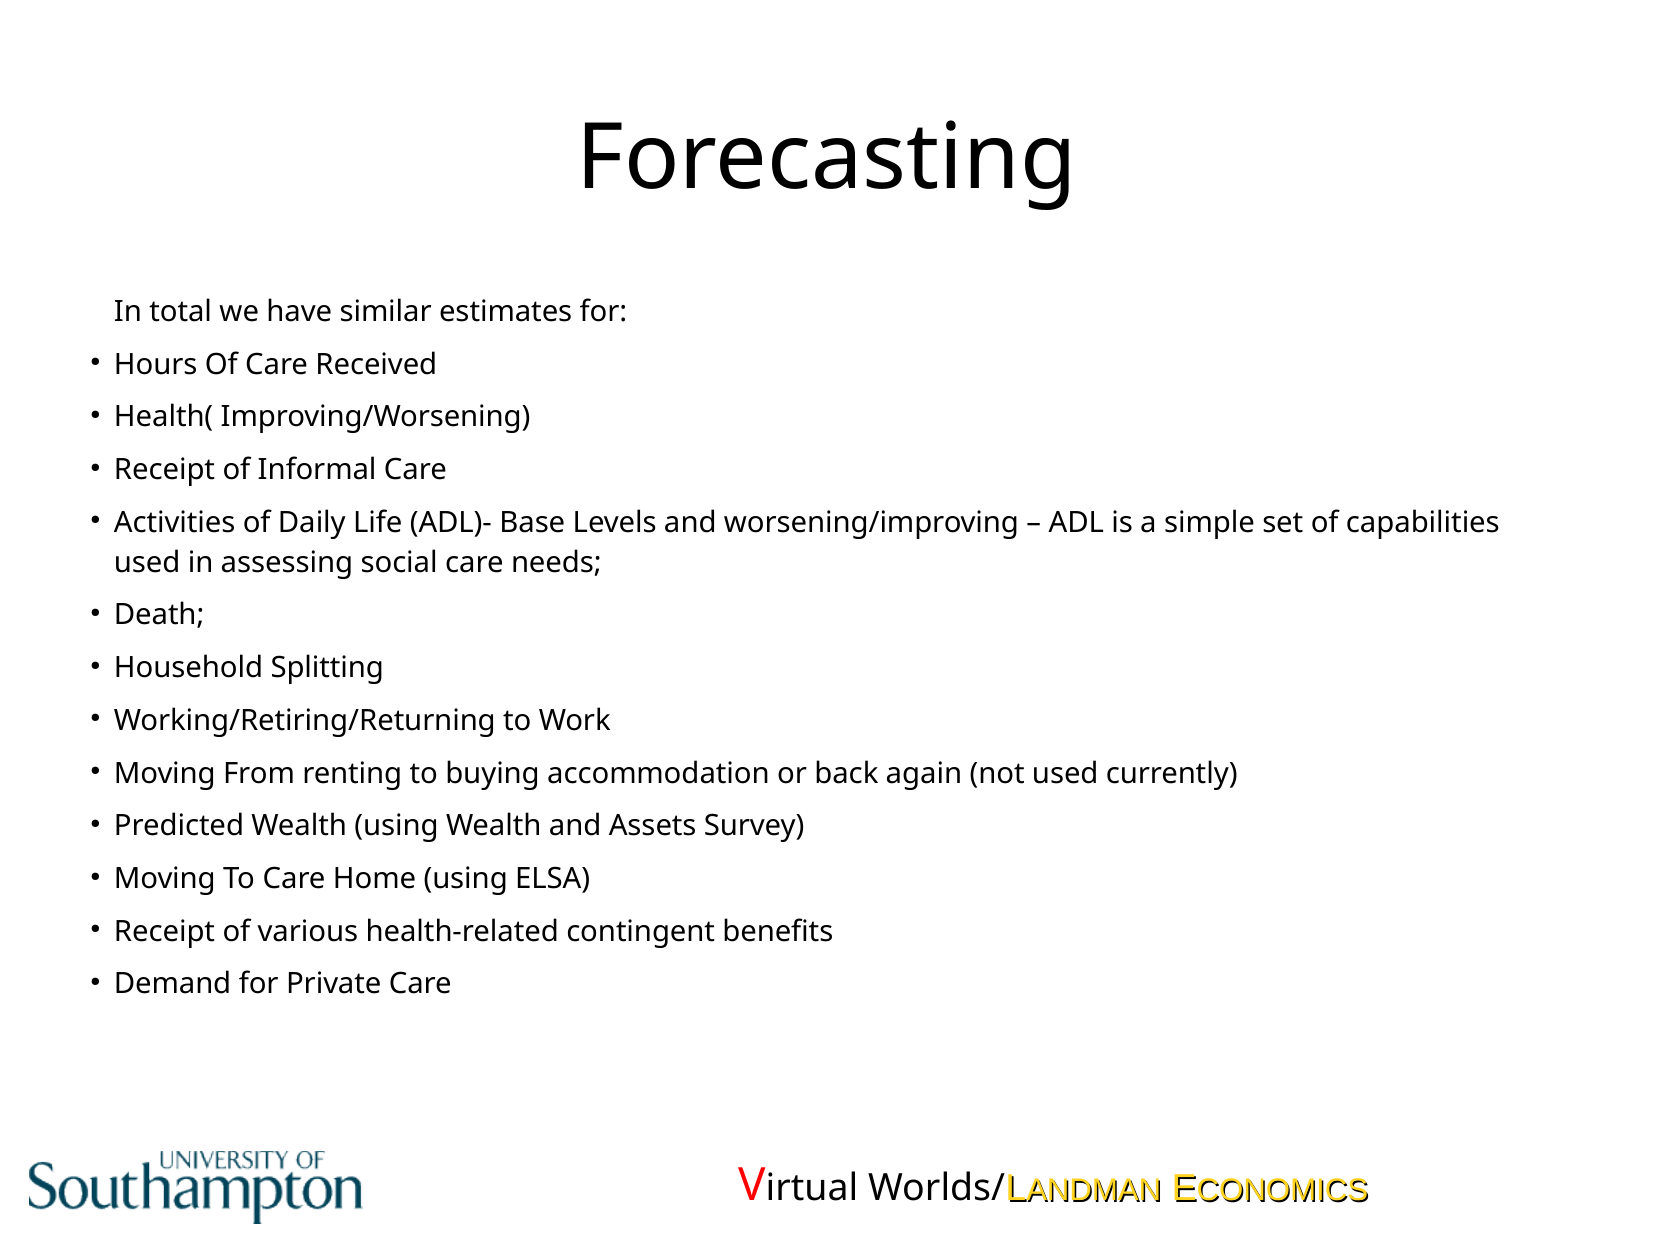

# Forecasting
In total we have similar estimates for:
Hours Of Care Received
Health( Improving/Worsening)
Receipt of Informal Care
Activities of Daily Life (ADL)- Base Levels and worsening/improving – ADL is a simple set of capabilities used in assessing social care needs;
Death;
Household Splitting
Working/Retiring/Returning to Work
Moving From renting to buying accommodation or back again (not used currently)
Predicted Wealth (using Wealth and Assets Survey)
Moving To Care Home (using ELSA)
Receipt of various health-related contingent benefits
Demand for Private Care